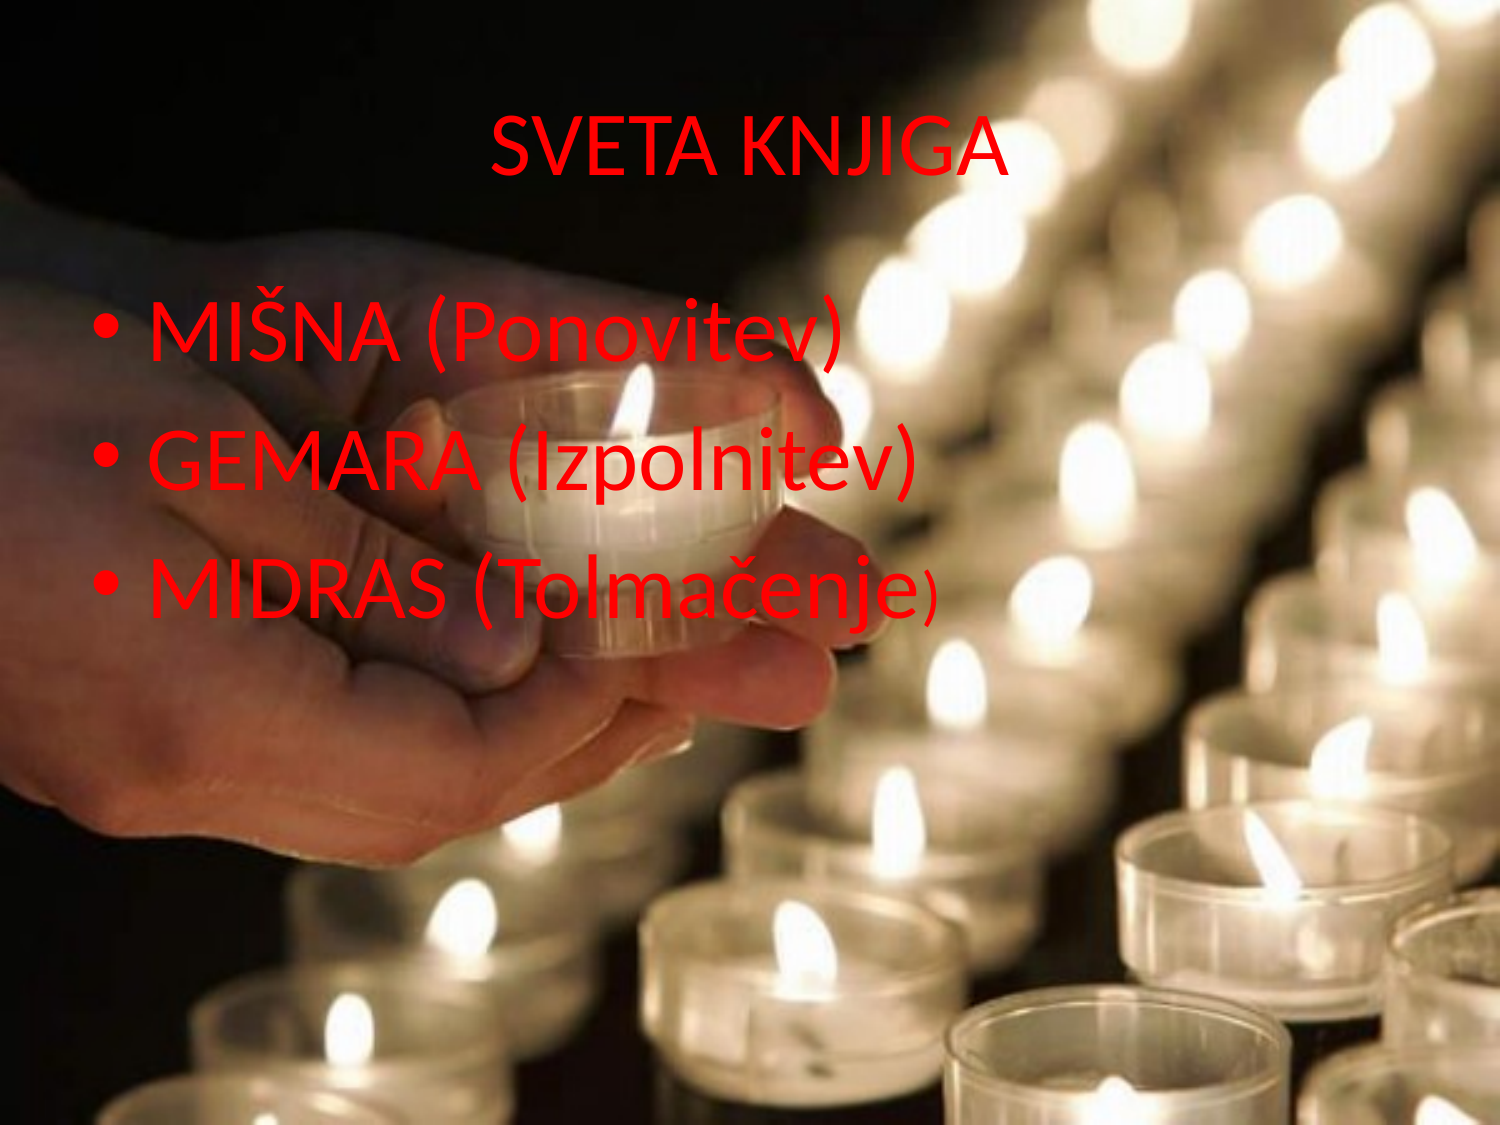

# SVETA KNJIGA
MIŠNA (Ponovitev)
GEMARA (Izpolnitev)
MIDRAS (Tolmačenje)